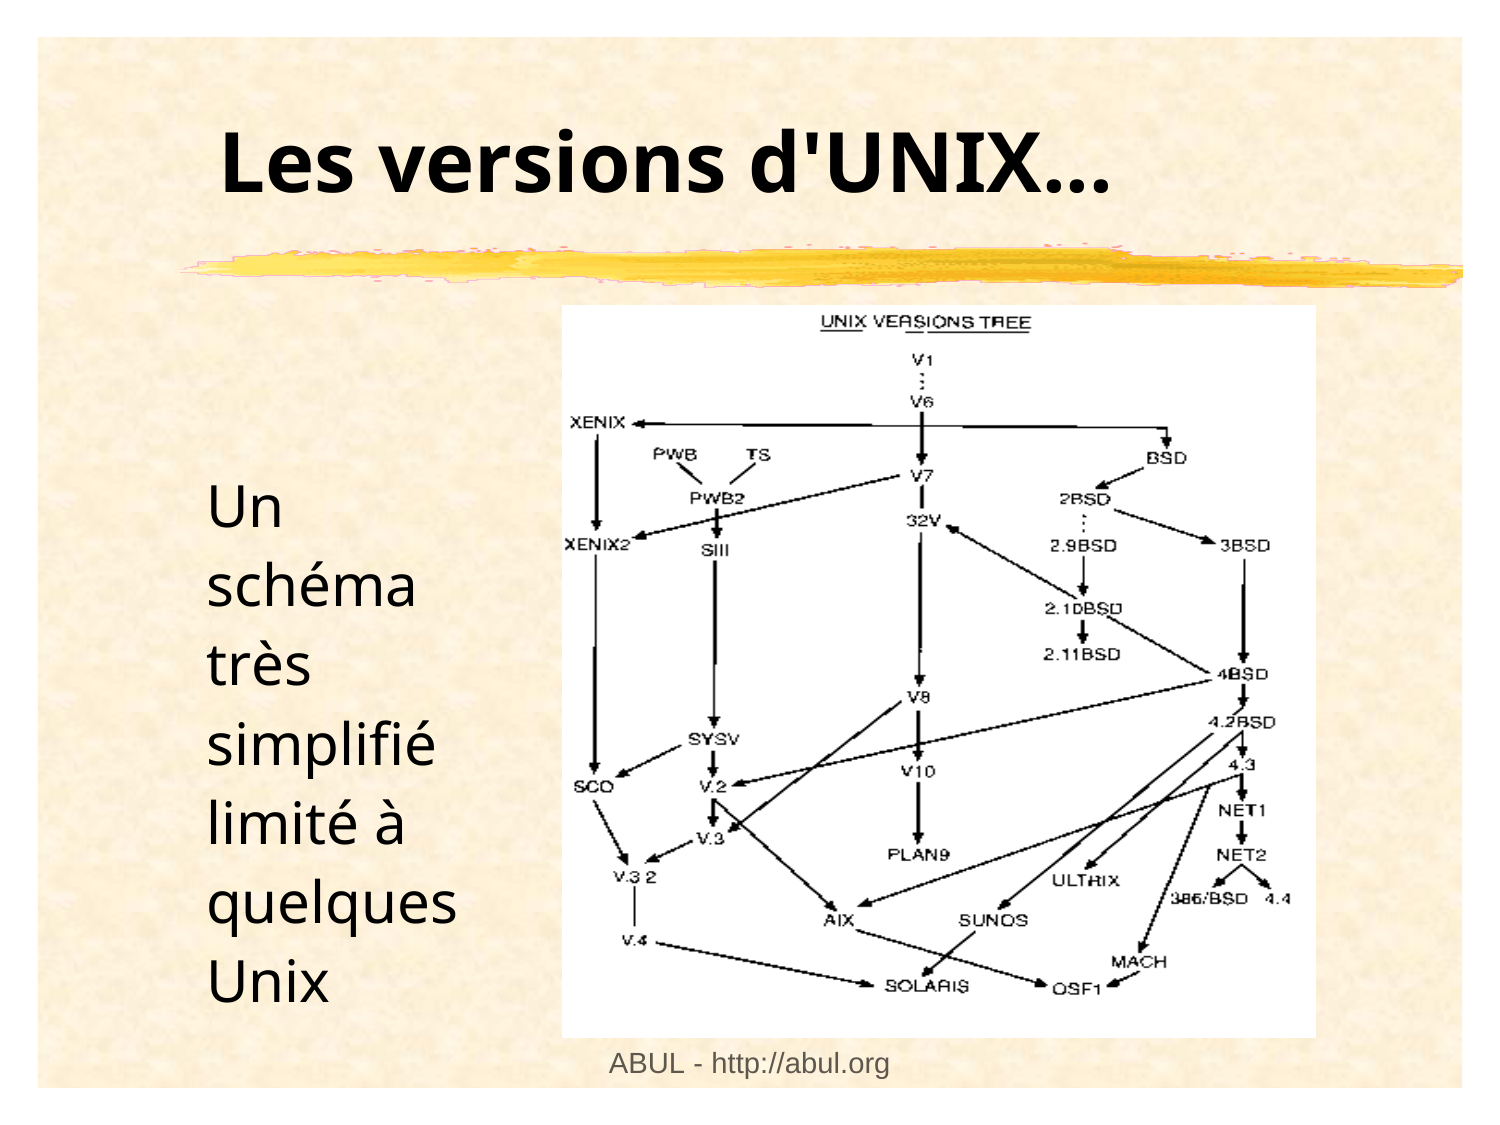

# Les versions d'UNIX...
Un schéma très simplifié limité à quelques Unix